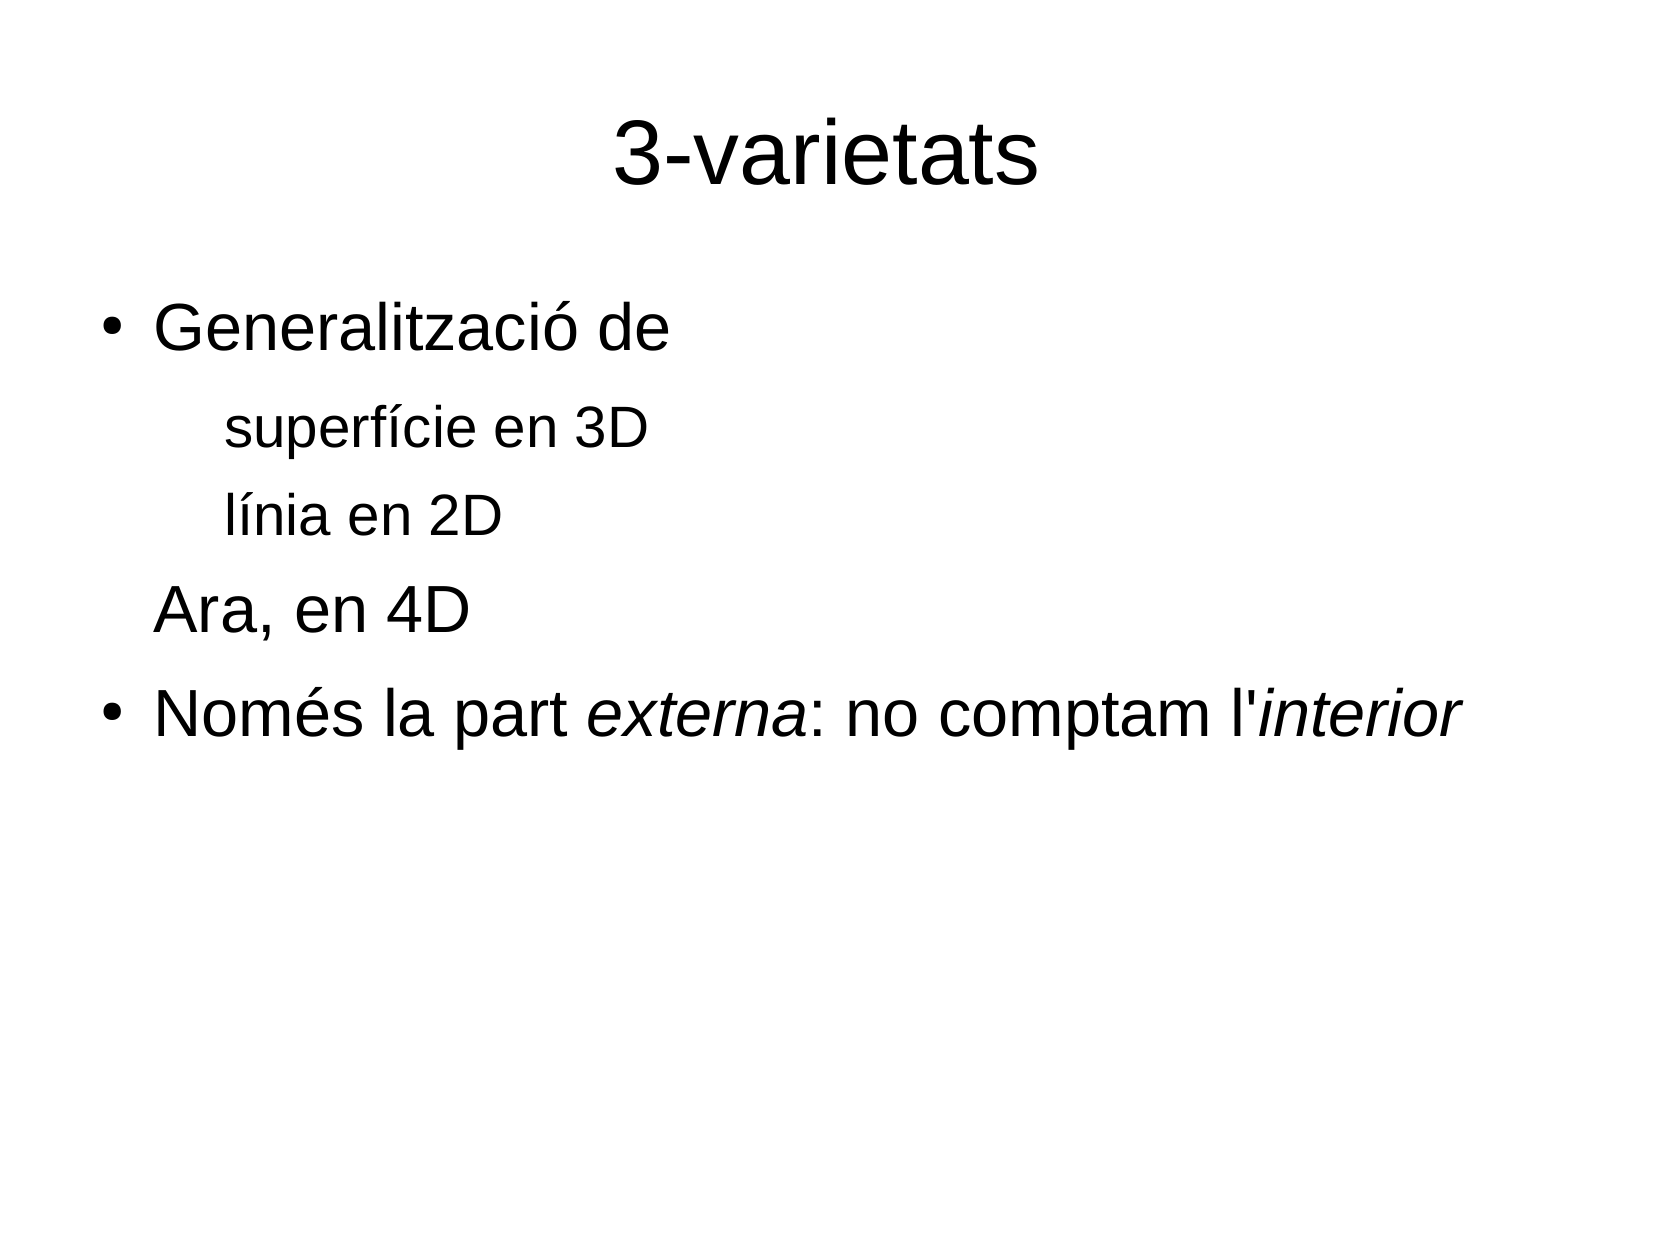

3-varietats
# Generalització de
superfície en 3D
línia en 2D
Ara, en 4D
Només la part externa: no comptam l'interior